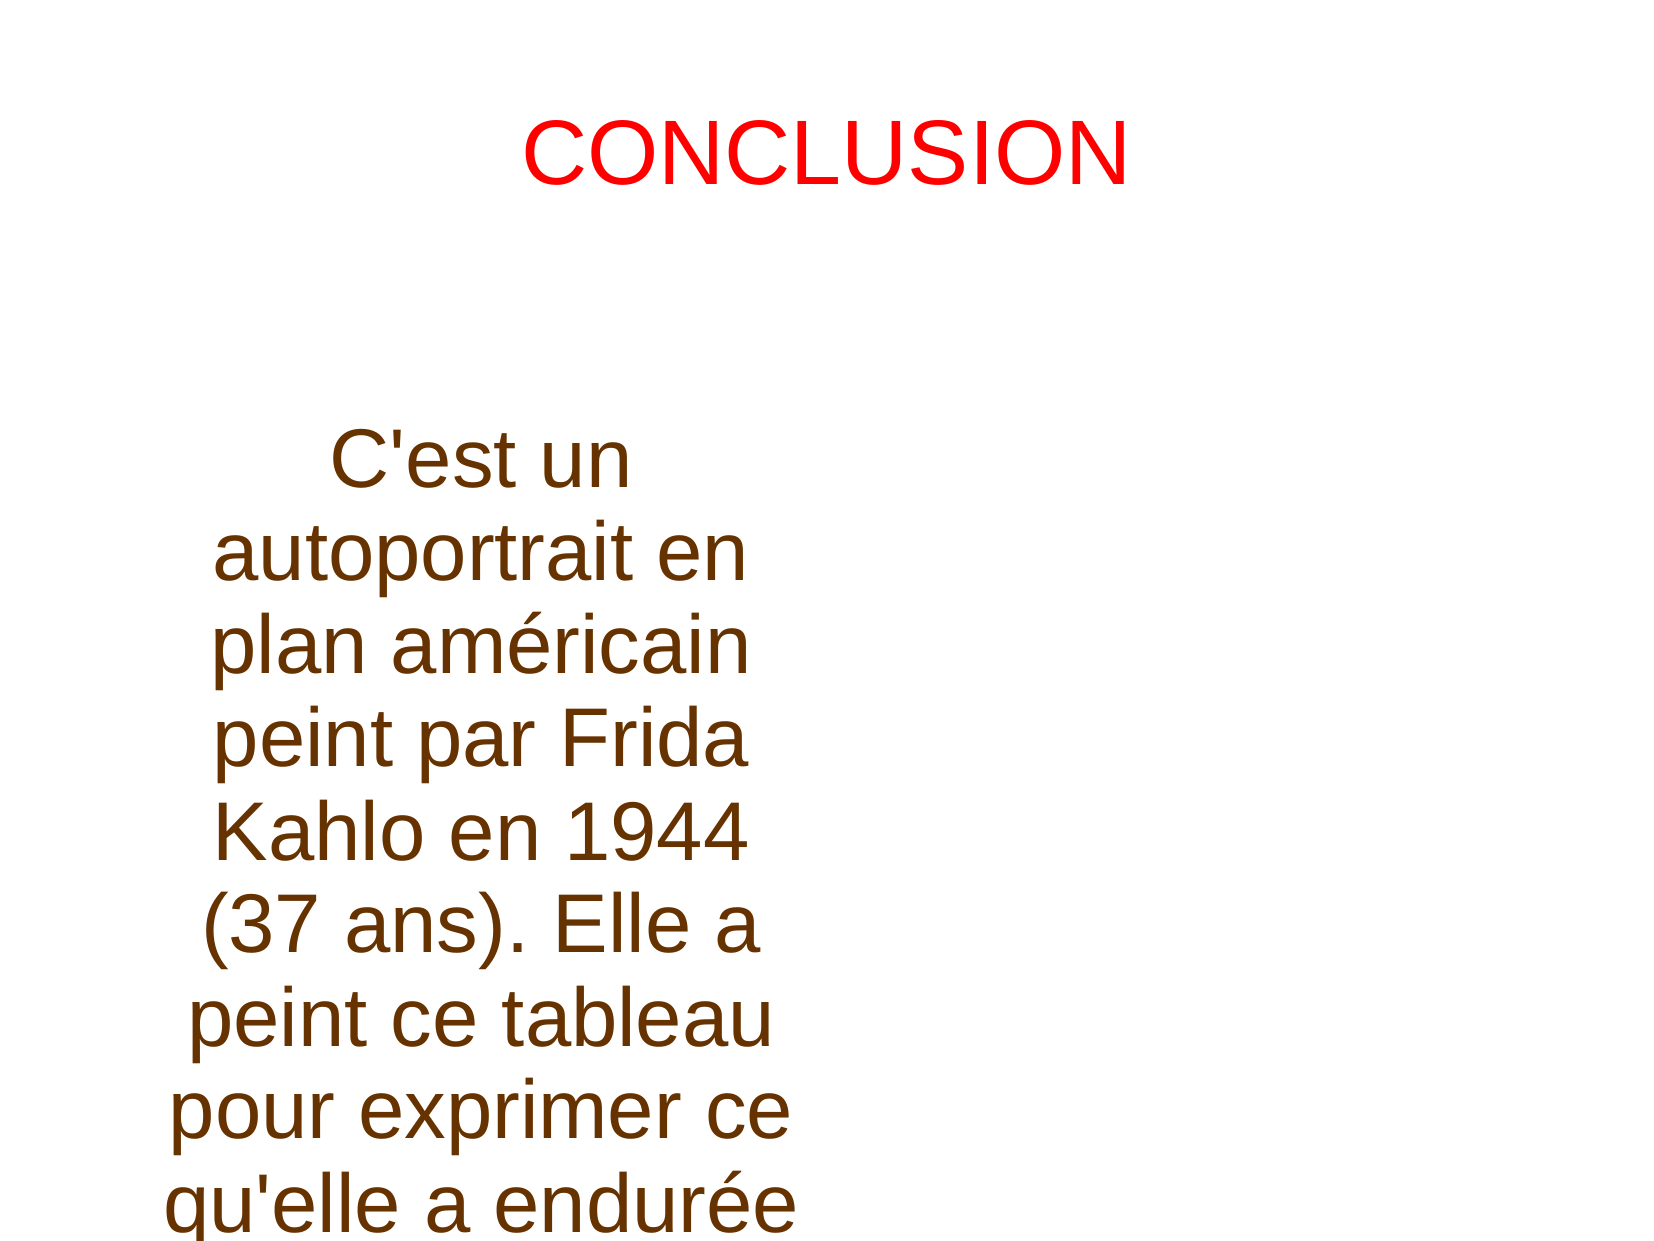

# CONCLUSION
C'est un autoportrait en plan américain peint par Frida Kahlo en 1944 (37 ans). Elle a peint ce tableau pour exprimer ce qu'elle a endurée par rapport à son accident.